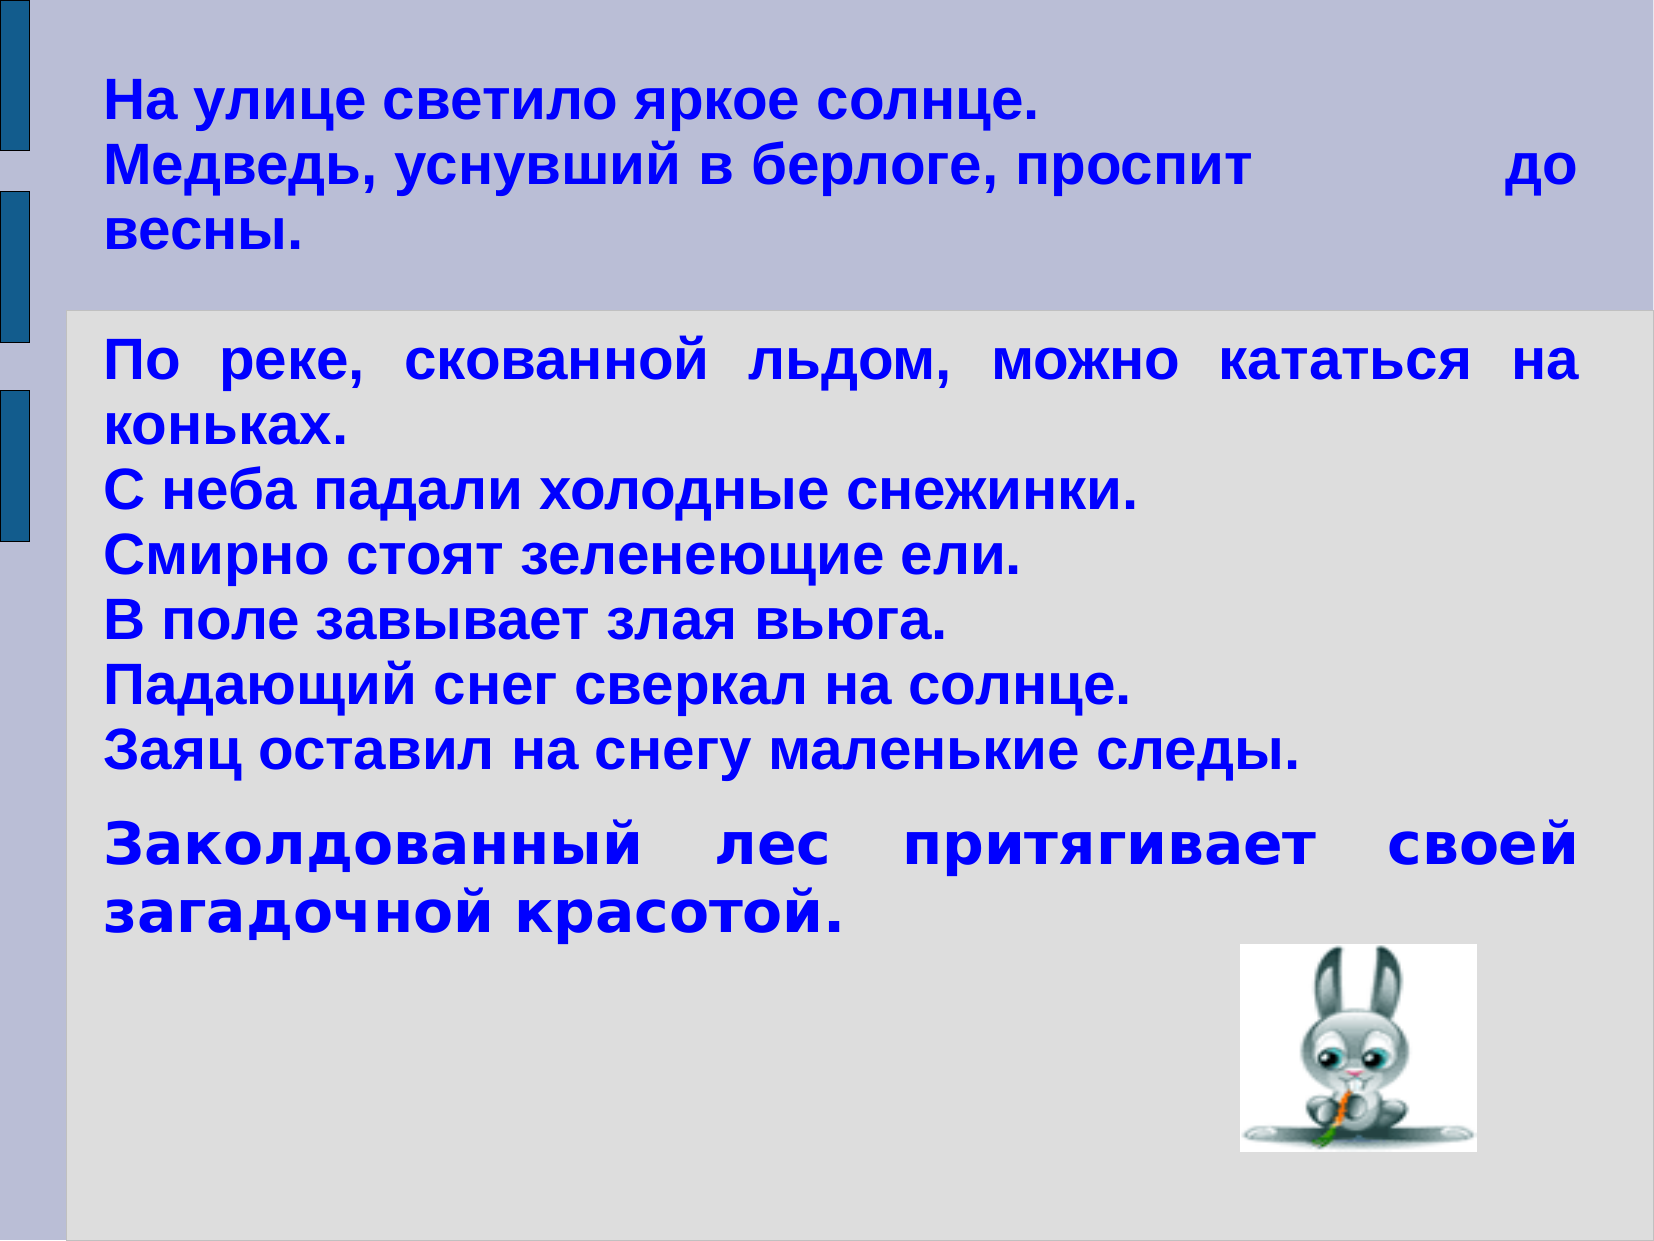

На улице светило яркое солнце.
Медведь, уснувший в берлоге, проспит до весны.
По реке, скованной льдом, можно кататься на коньках.
С неба падали холодные снежинки.
Смирно стоят зеленеющие ели.
В поле завывает злая вьюга.
Падающий снег сверкал на солнце.
Заяц оставил на снегу маленькие следы.
Заколдованный лес притягивает своей загадочной красотой.